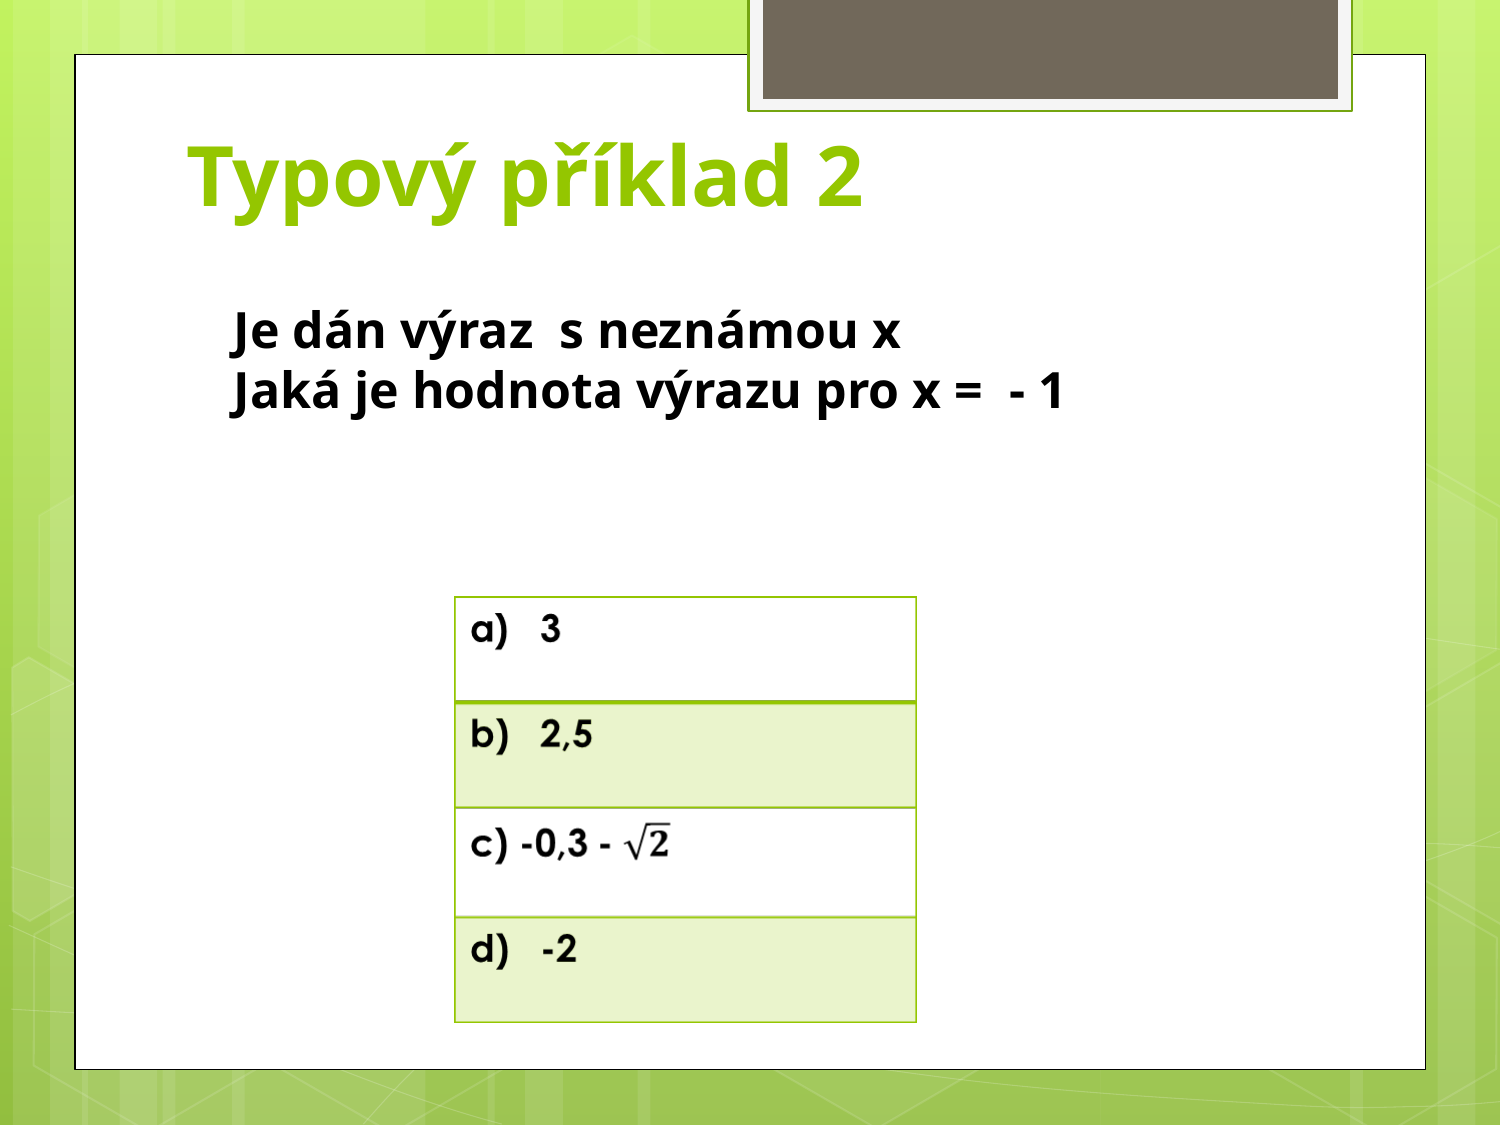

# Typový příklad 2
Je dán výraz s neznámou x
Jaká je hodnota výrazu pro x = - 1